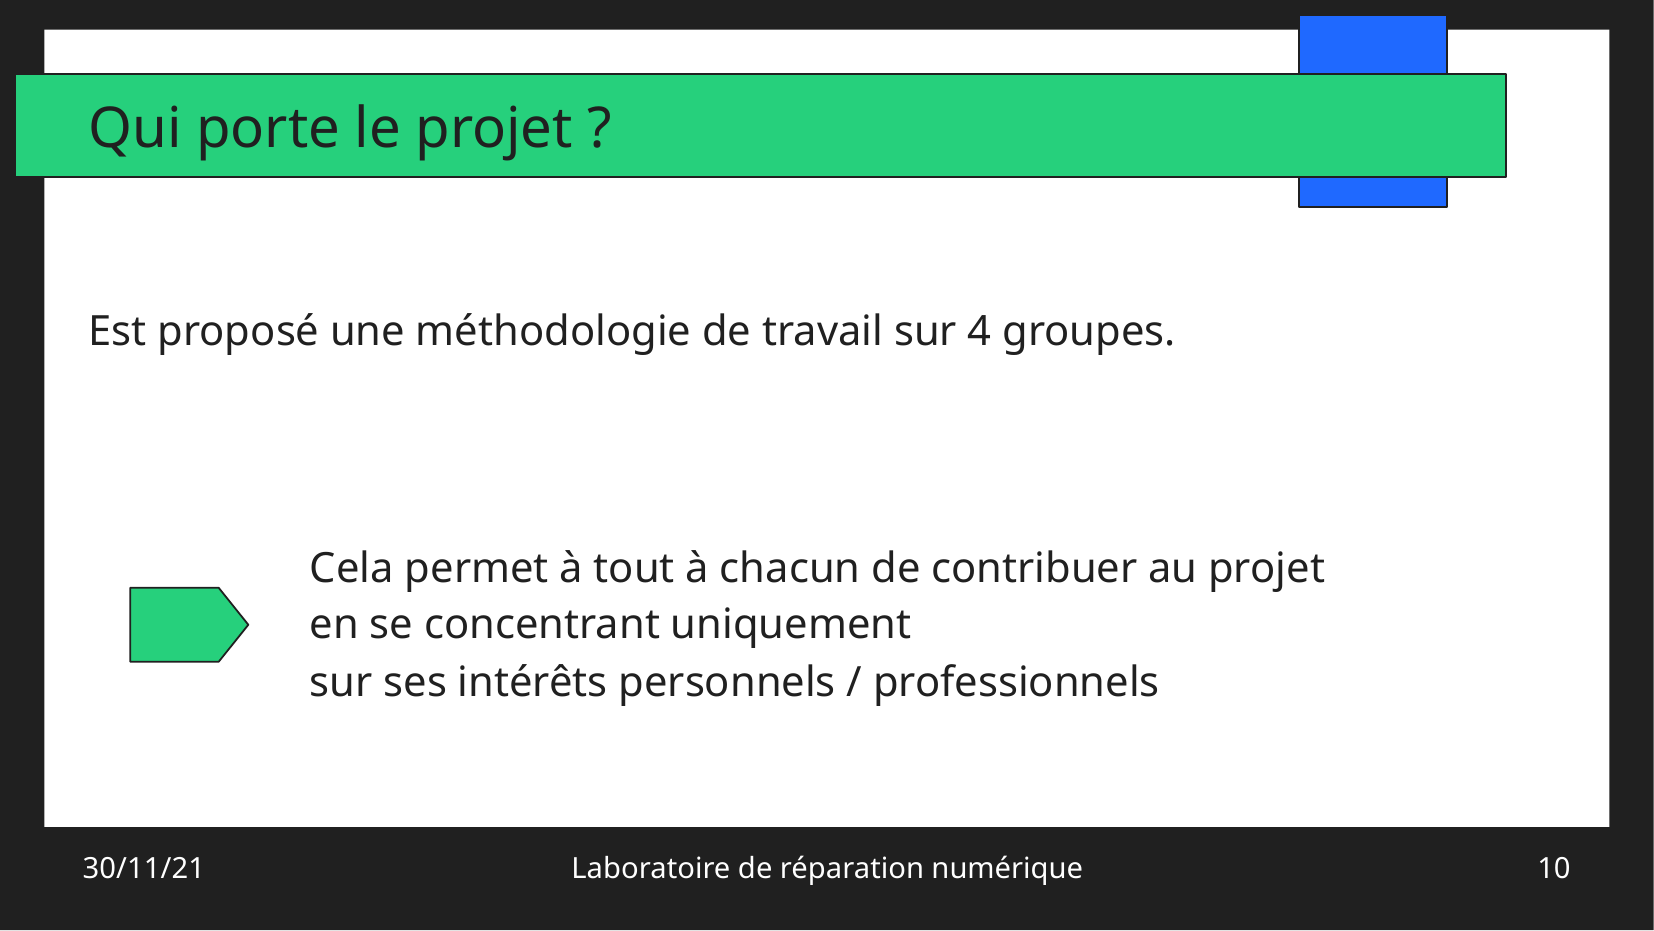

# Qui porte le projet ?
Est proposé une méthodologie de travail sur 4 groupes.
			Cela permet à tout à chacun de contribuer au projet
			en se concentrant uniquement
			sur ses intérêts personnels / professionnels
30/11/21
Laboratoire de réparation numérique
10